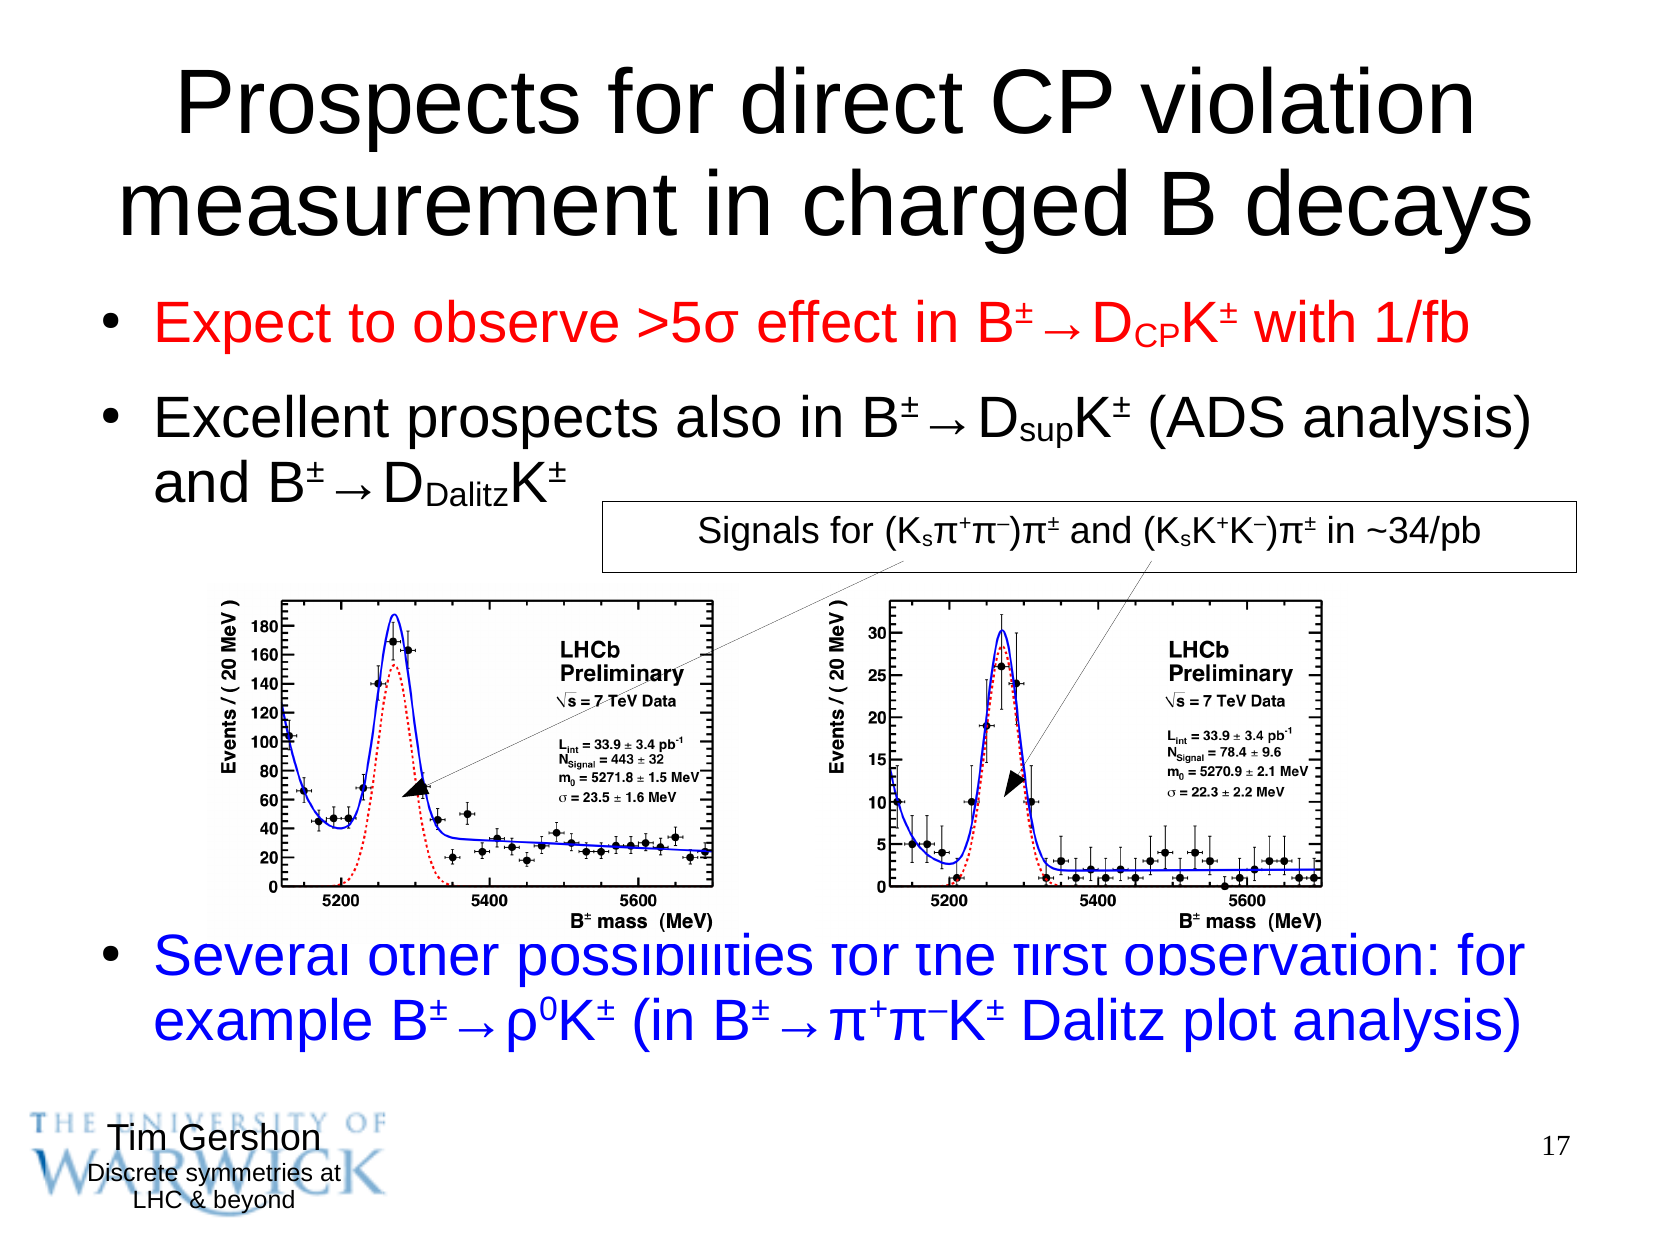

# Prospects for direct CP violation measurement in charged B decays
Expect to observe >5σ effect in B±→DCPK± with 1/fb
Excellent prospects also in B±→DsupK± (ADS analysis) and B±→DDalitzK±
Several other possibilities for the first observation: for example B±→ρ0K± (in B±→π+π–K± Dalitz plot analysis)
Signals for (Ksπ+π–)π± and (KsK+K–)π± in ~34/pb
Tim Gershon
Discrete symmetries at LHC & beyond
17